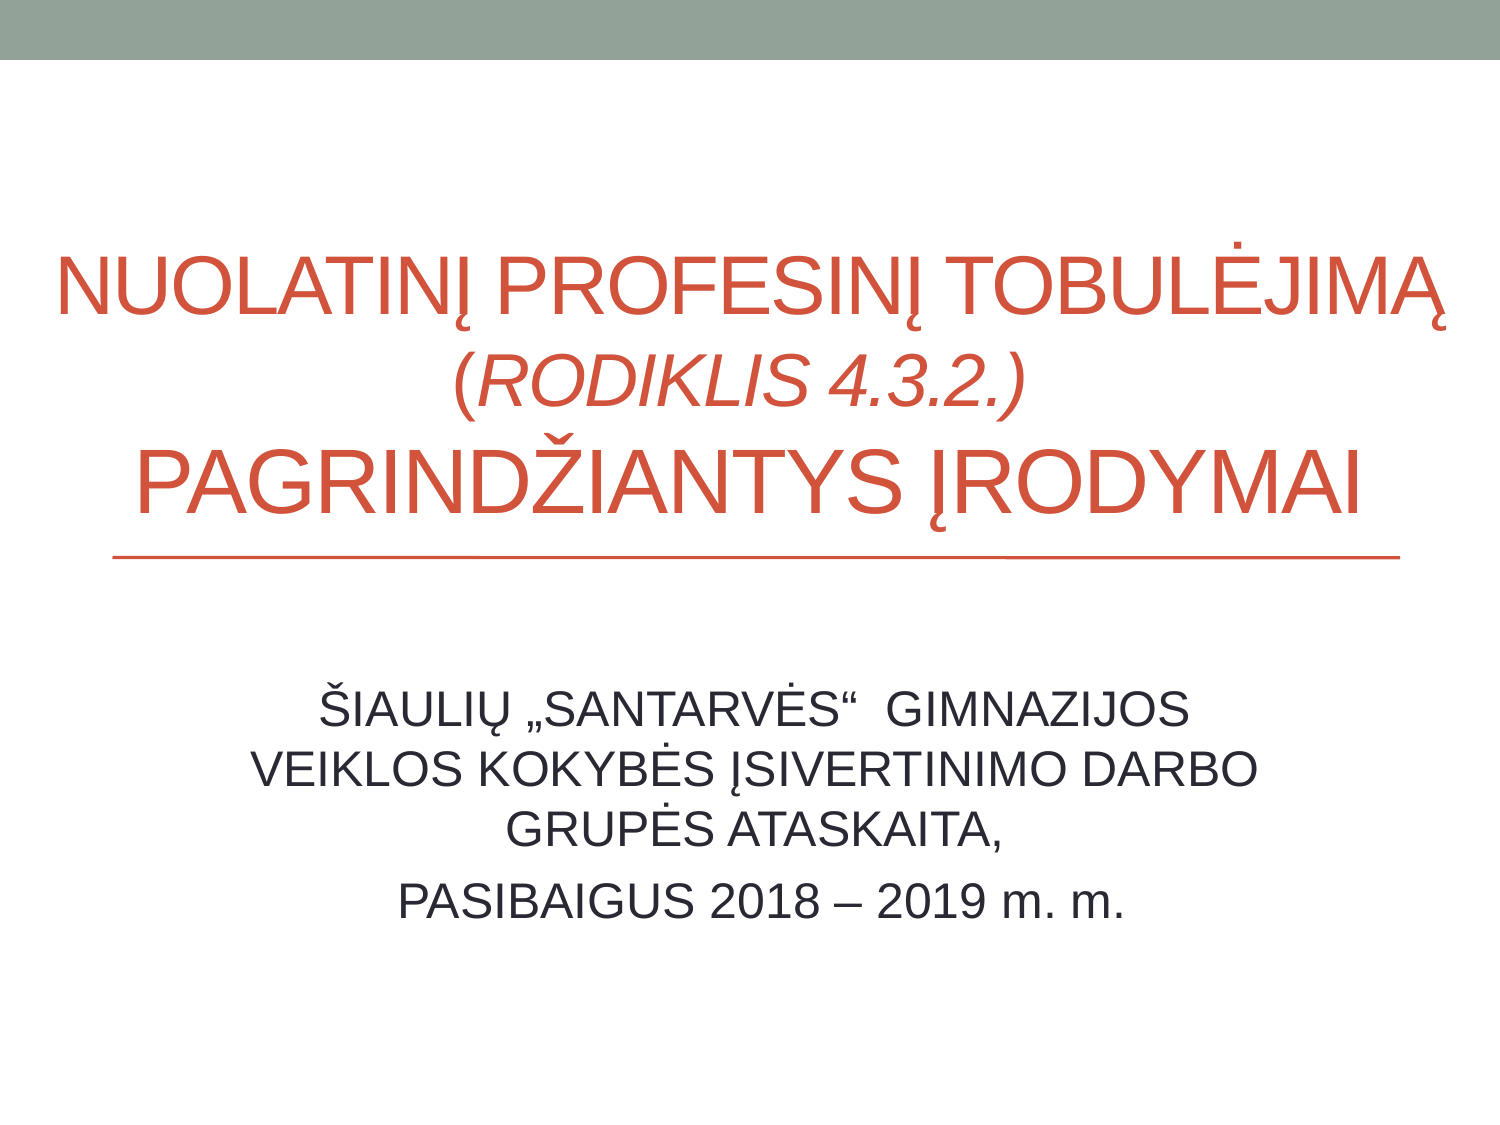

# NUOLATINĮ PROFESINĮ TOBULĖJIMĄ (RODIKLIS 4.3.2.) PAGRINDŽIANTYS ĮRODYMAI
ŠIAULIŲ „SANTARVĖS“ GIMNAZIJOS VEIKLOS KOKYBĖS ĮSIVERTINIMO DARBO GRUPĖS ATASKAITA,
 PASIBAIGUS 2018 – 2019 m. m.